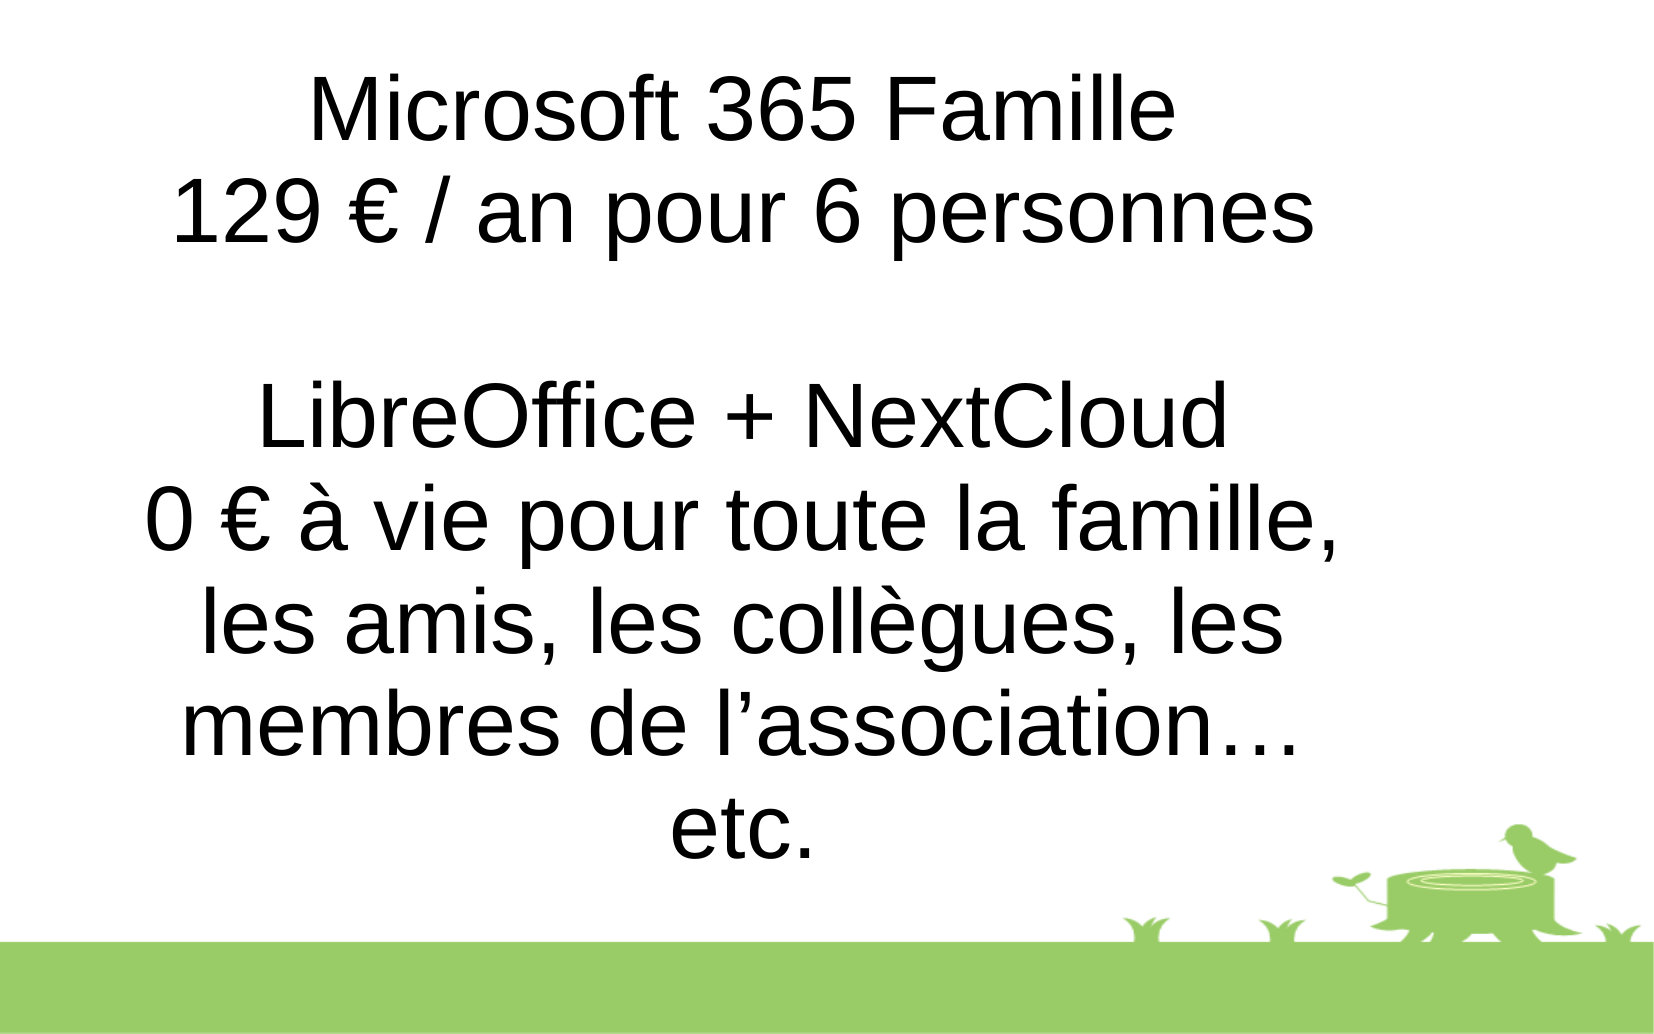

Microsoft 365 Famille
129 € / an pour 6 personnes
LibreOffice + NextCloud
0 € à vie pour toute la famille, les amis, les collègues, les membres de l’association… etc.